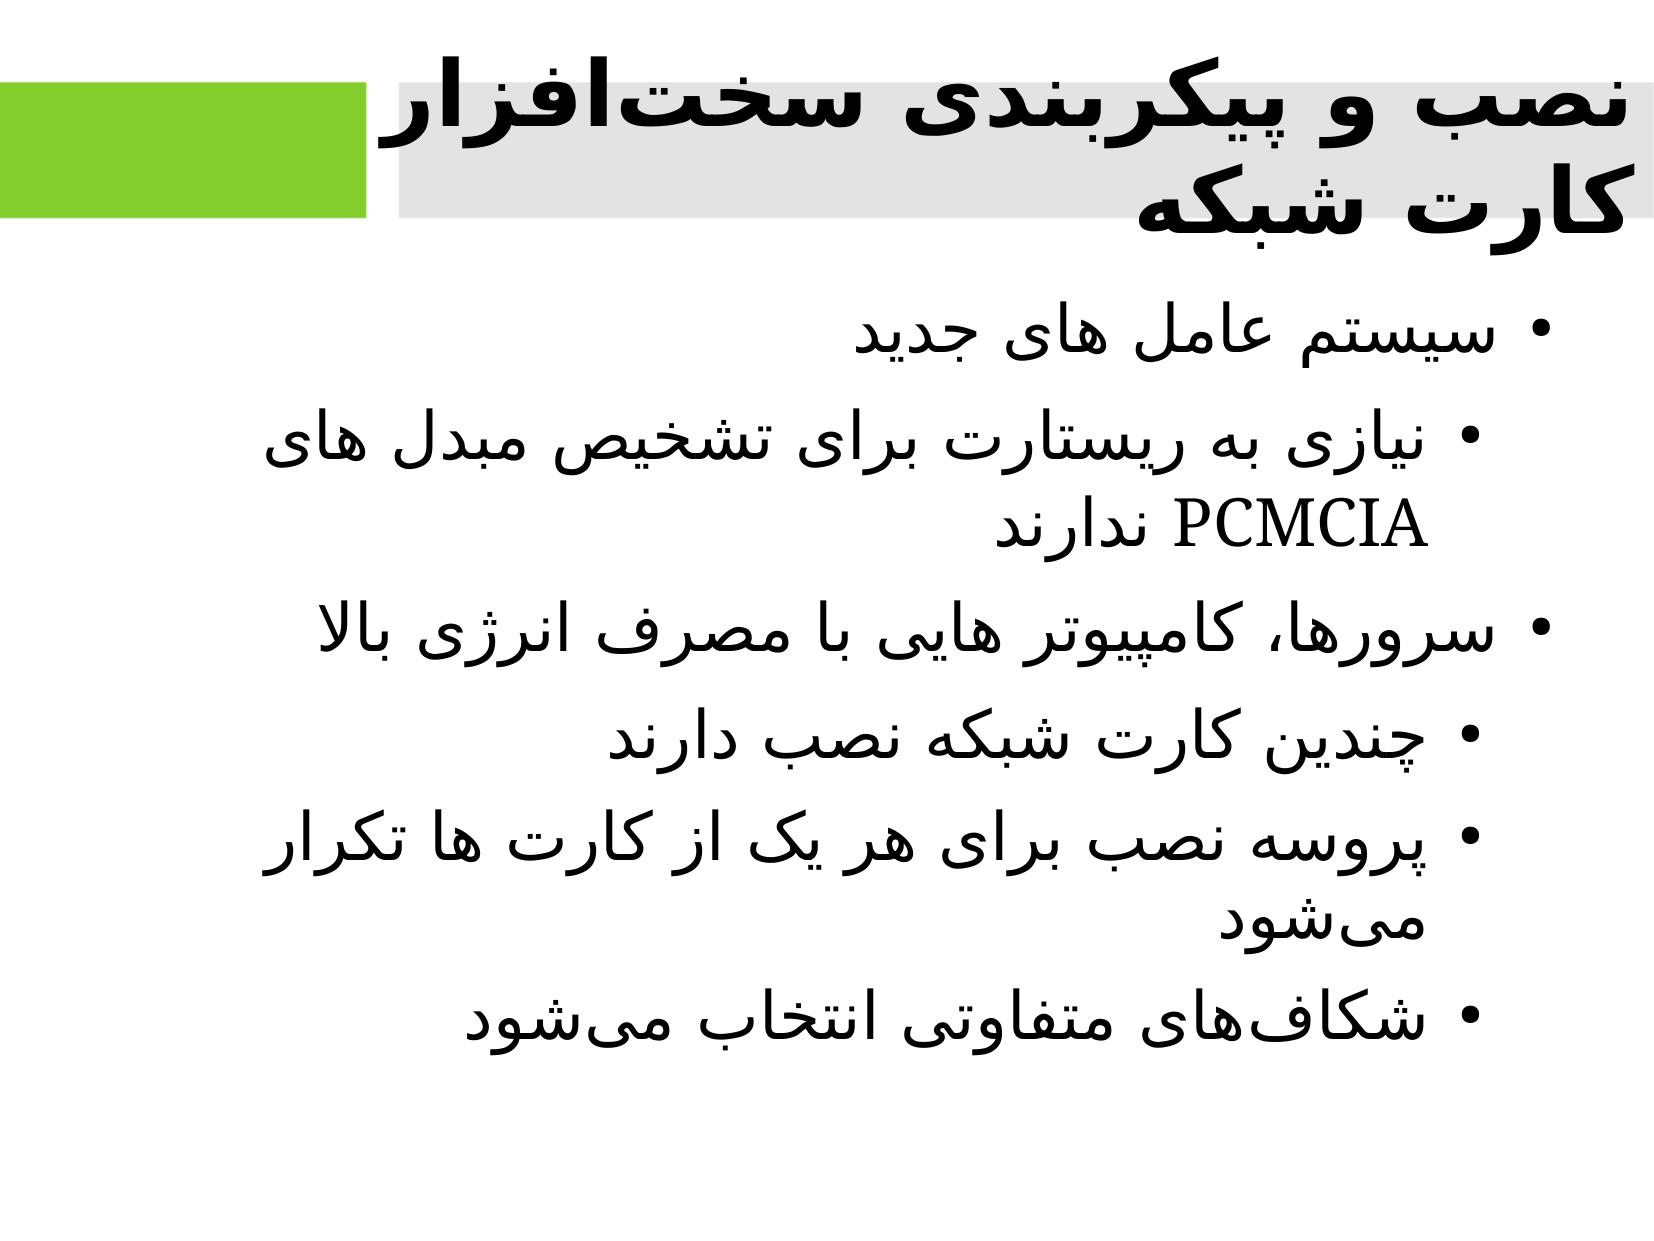

# نصب و پیکربندی سخت‌افزار کارت شبکه
سیستم عامل های جدید
نیازی به ریستارت برای تشخیص مبدل های PCMCIA ندارند
سرورها، کامپیوتر هایی با مصرف انرژی بالا
چندین کارت شبکه نصب دارند
پروسه نصب برای هر یک از کارت ها تکرار می‌شود
شکاف‌های متفاوتی انتخاب می‌شود